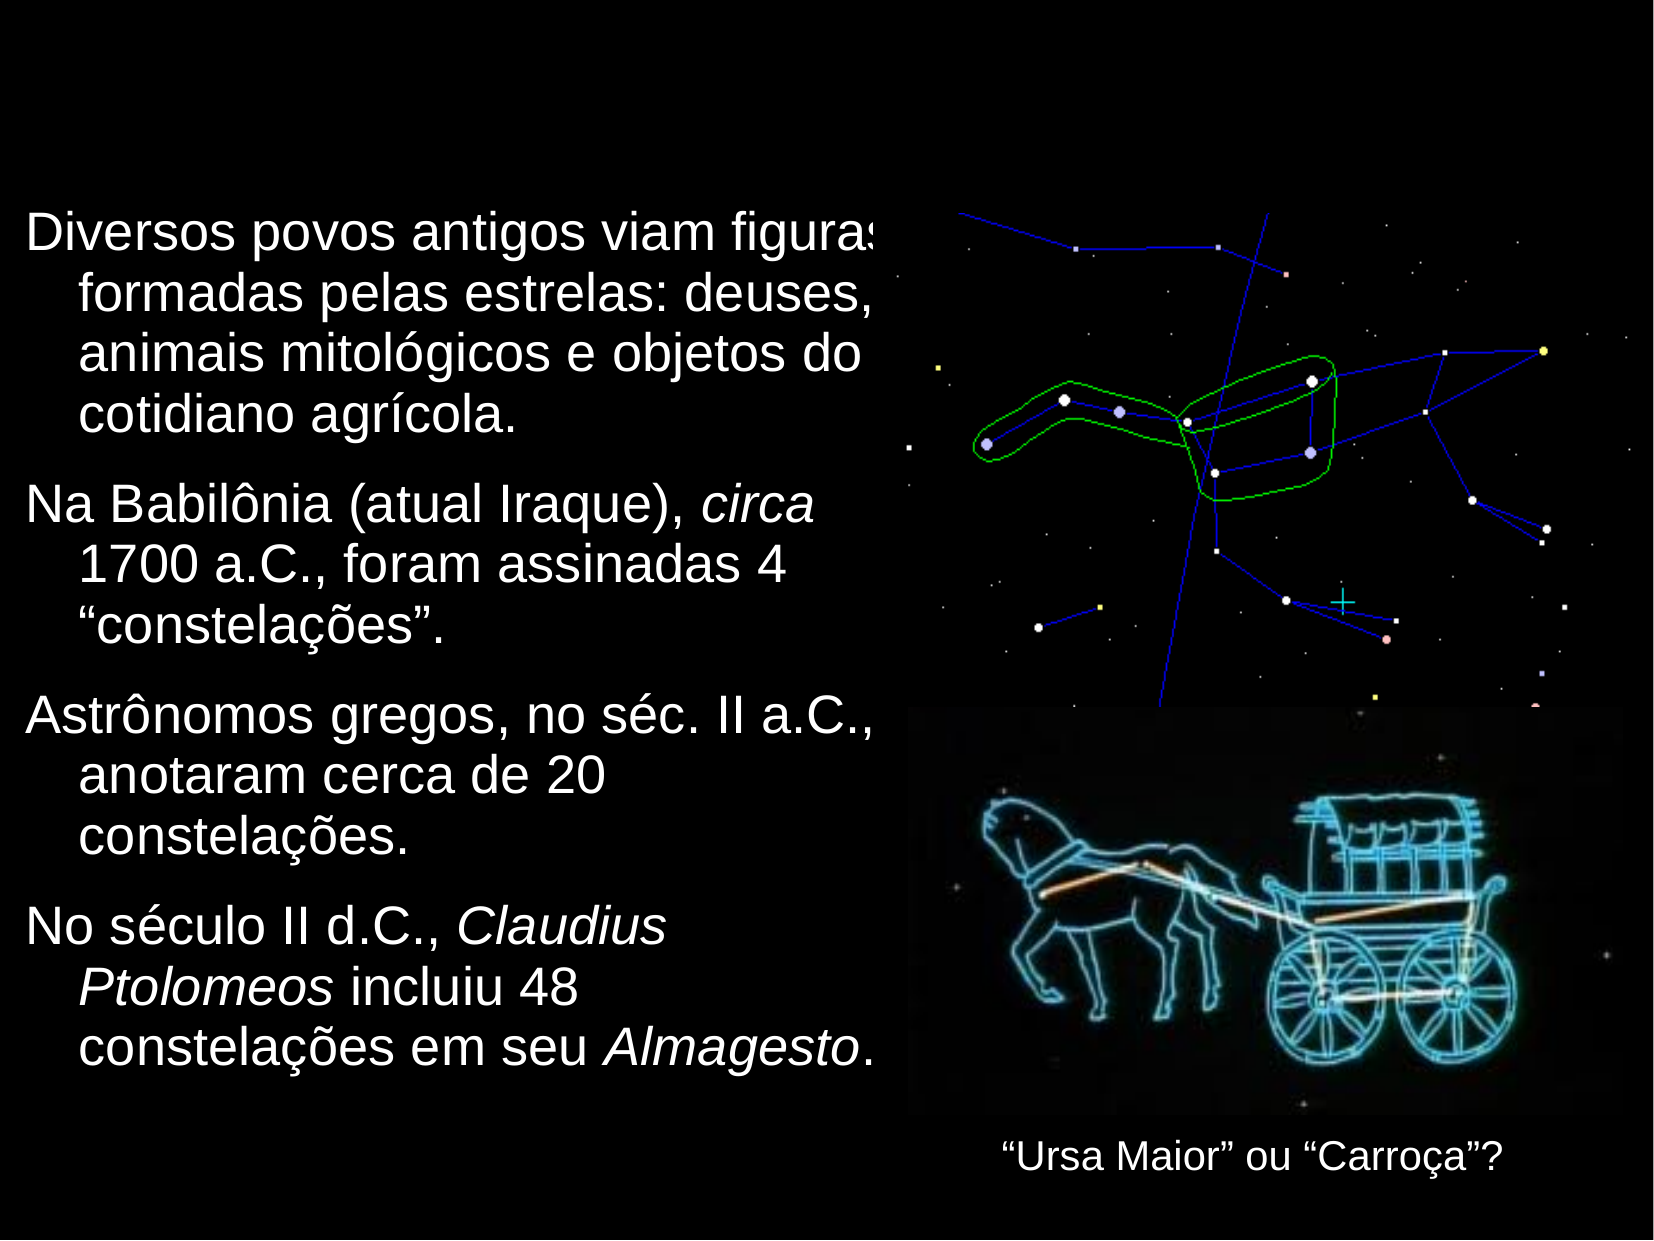

#
Diversos povos antigos viam figuras formadas pelas estrelas: deuses, animais mitológicos e objetos do cotidiano agrícola.
Na Babilônia (atual Iraque), circa 1700 a.C., foram assinadas 4 “constelações”.
Astrônomos gregos, no séc. II a.C., anotaram cerca de 20 constelações.
No século II d.C., Claudius Ptolomeos incluiu 48 constelações em seu Almagesto.
“Ursa Maior” ou “Carroça”?